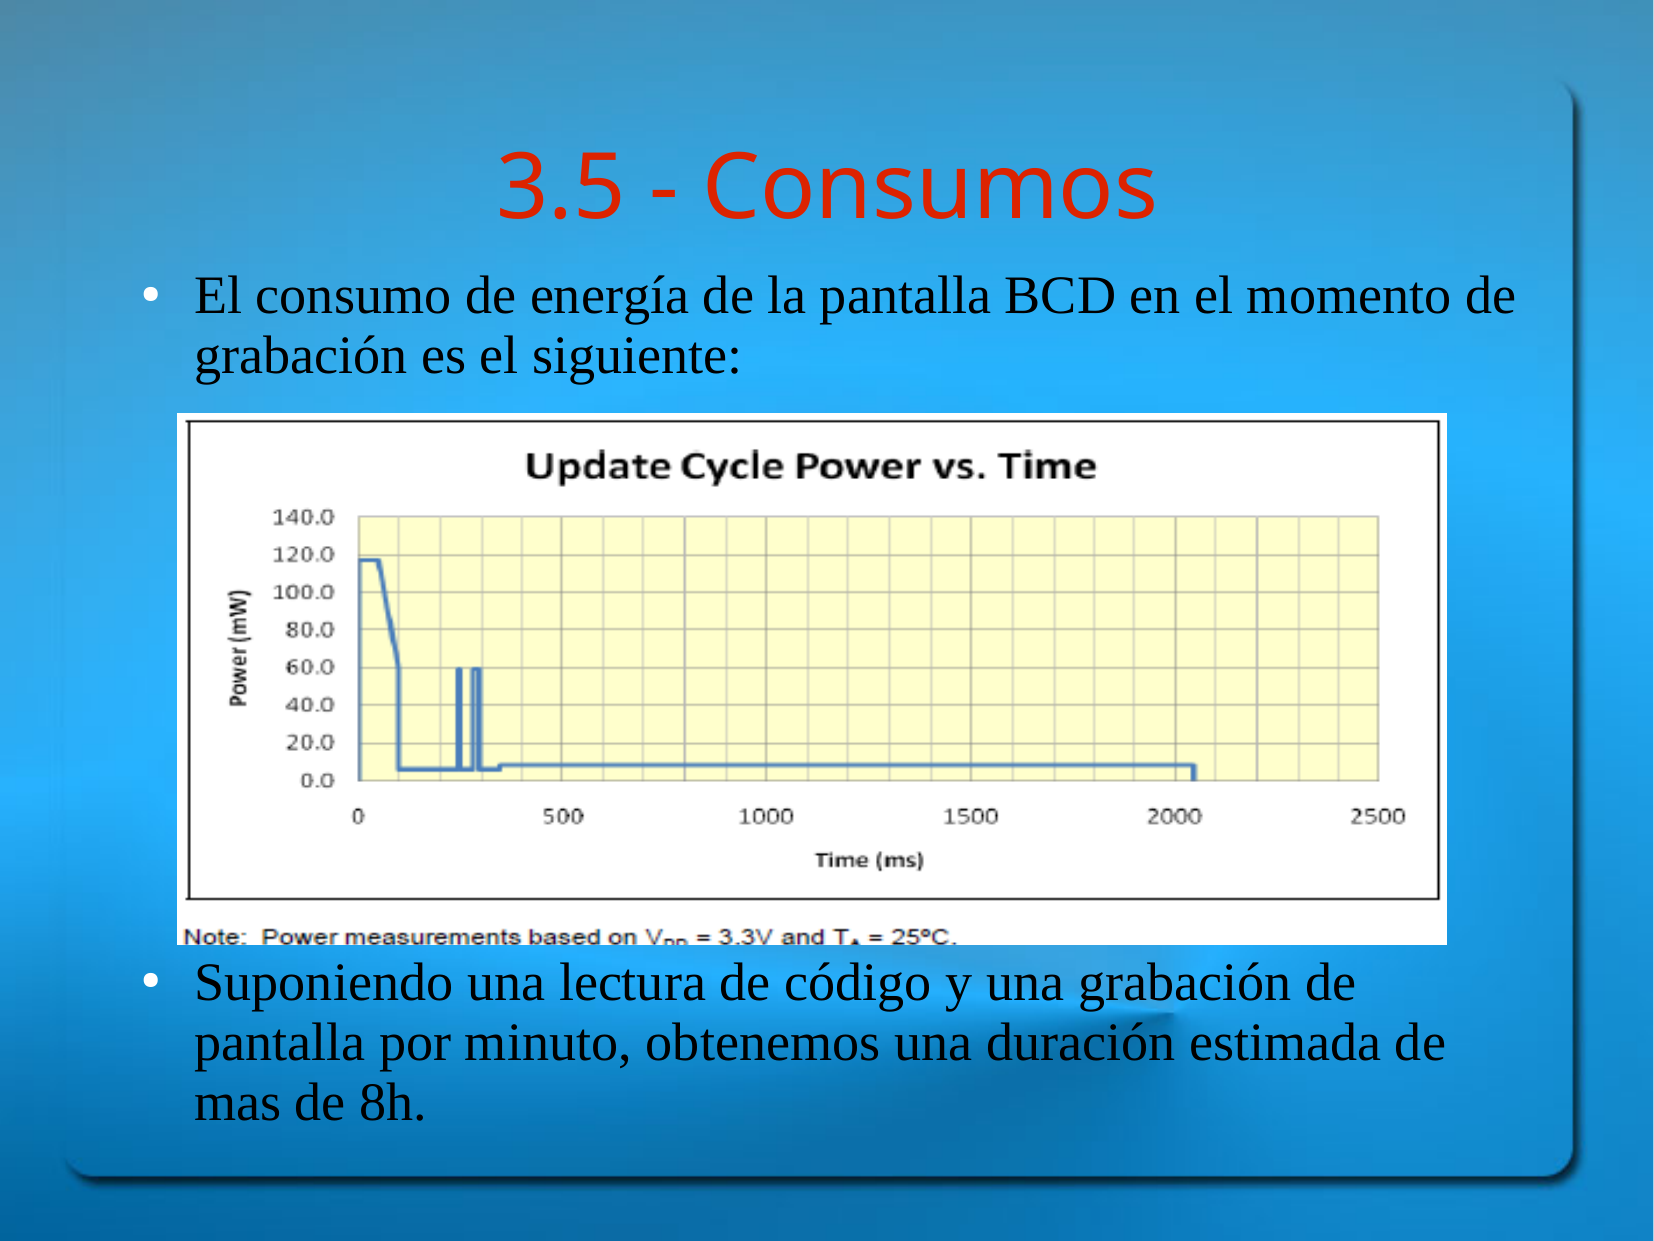

# 3.5 - Consumos
El consumo de energía de la pantalla BCD en el momento de grabación es el siguiente:
Suponiendo una lectura de código y una grabación de pantalla por minuto, obtenemos una duración estimada de mas de 8h.